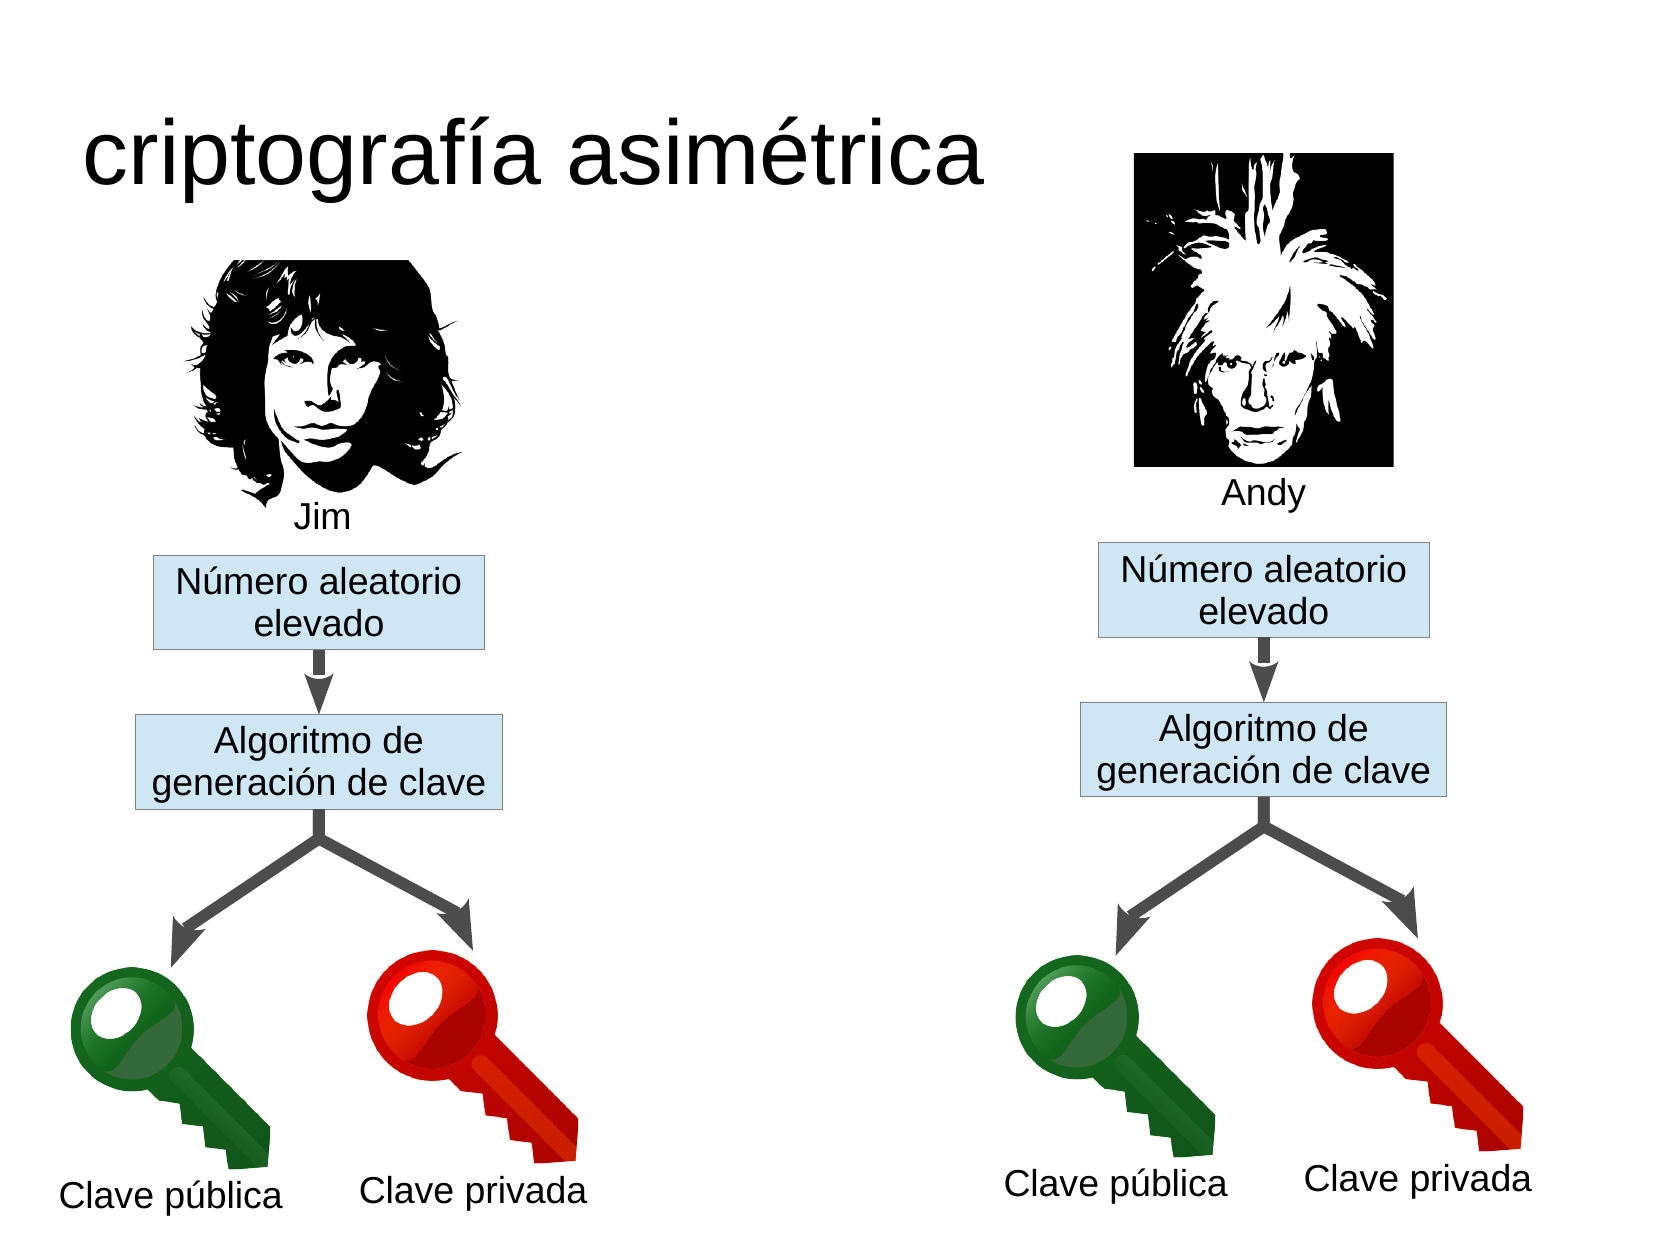

# criptografía asimétrica
Andy
Número aleatorio elevado
Número aleatorio elevado
Algoritmo de generación de clave
Algoritmo de generación de clave
Clave privada
Clave privada
Clave pública
Clave pública